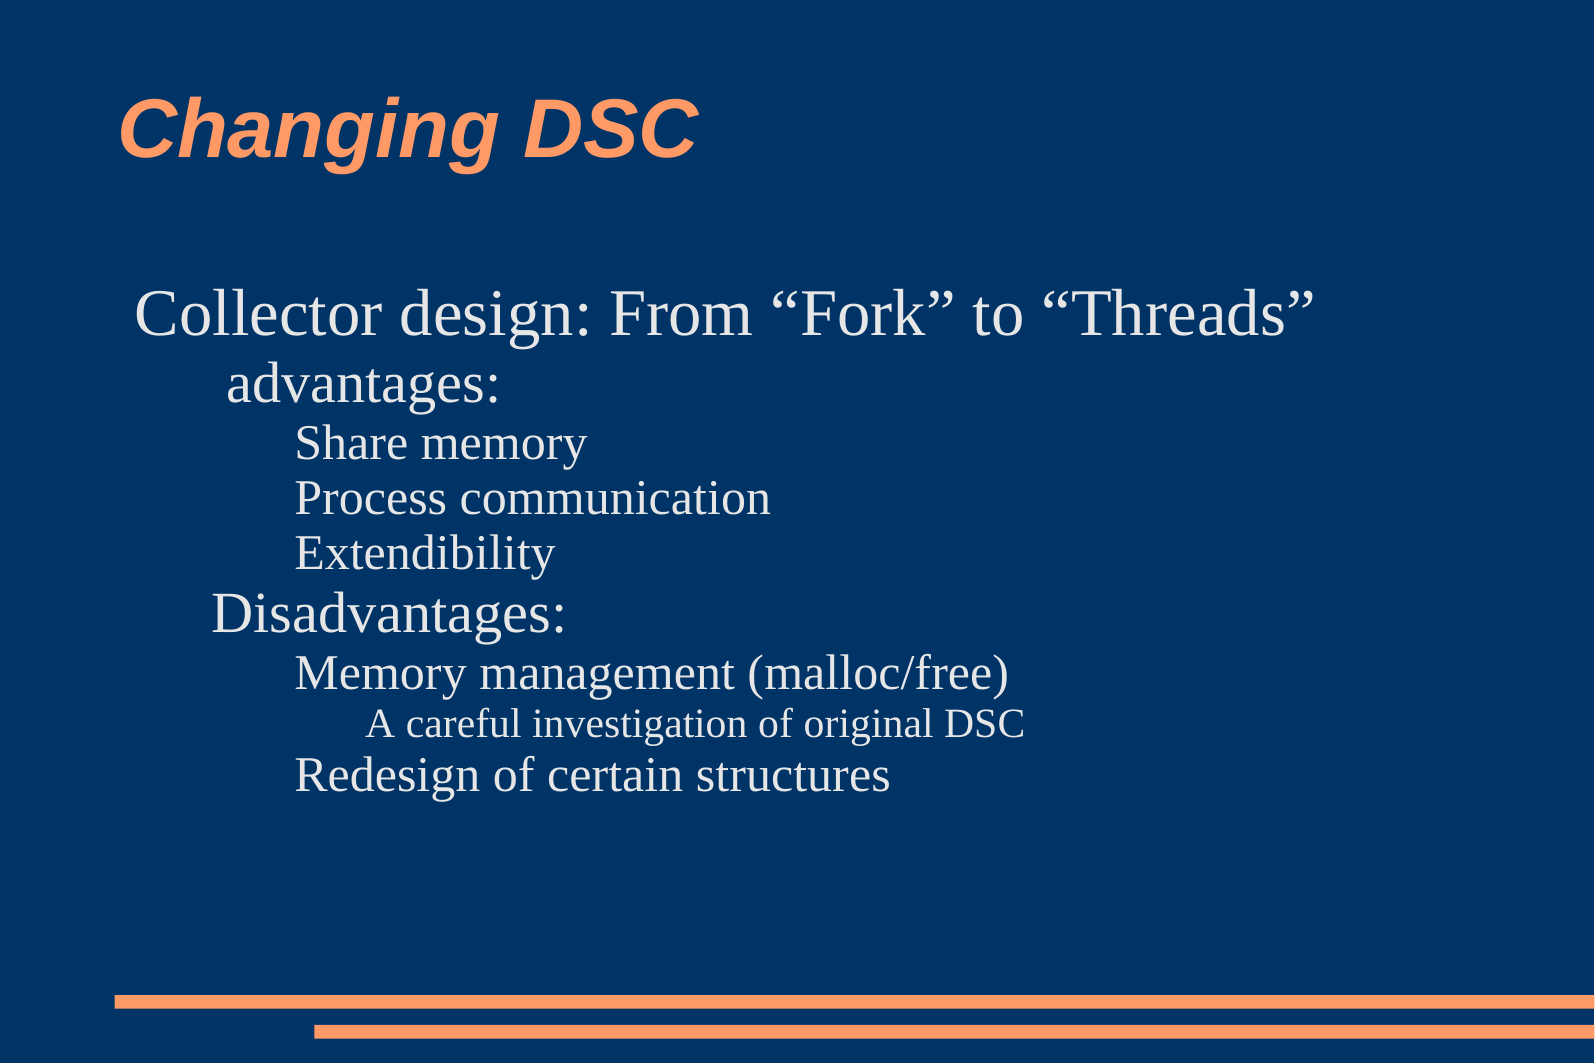

# Changing DSC
Collector design: From “Fork” to “Threads”
 advantages:
Share memory
Process communication
Extendibility
Disadvantages:
Memory management (malloc/free)
A careful investigation of original DSC
Redesign of certain structures